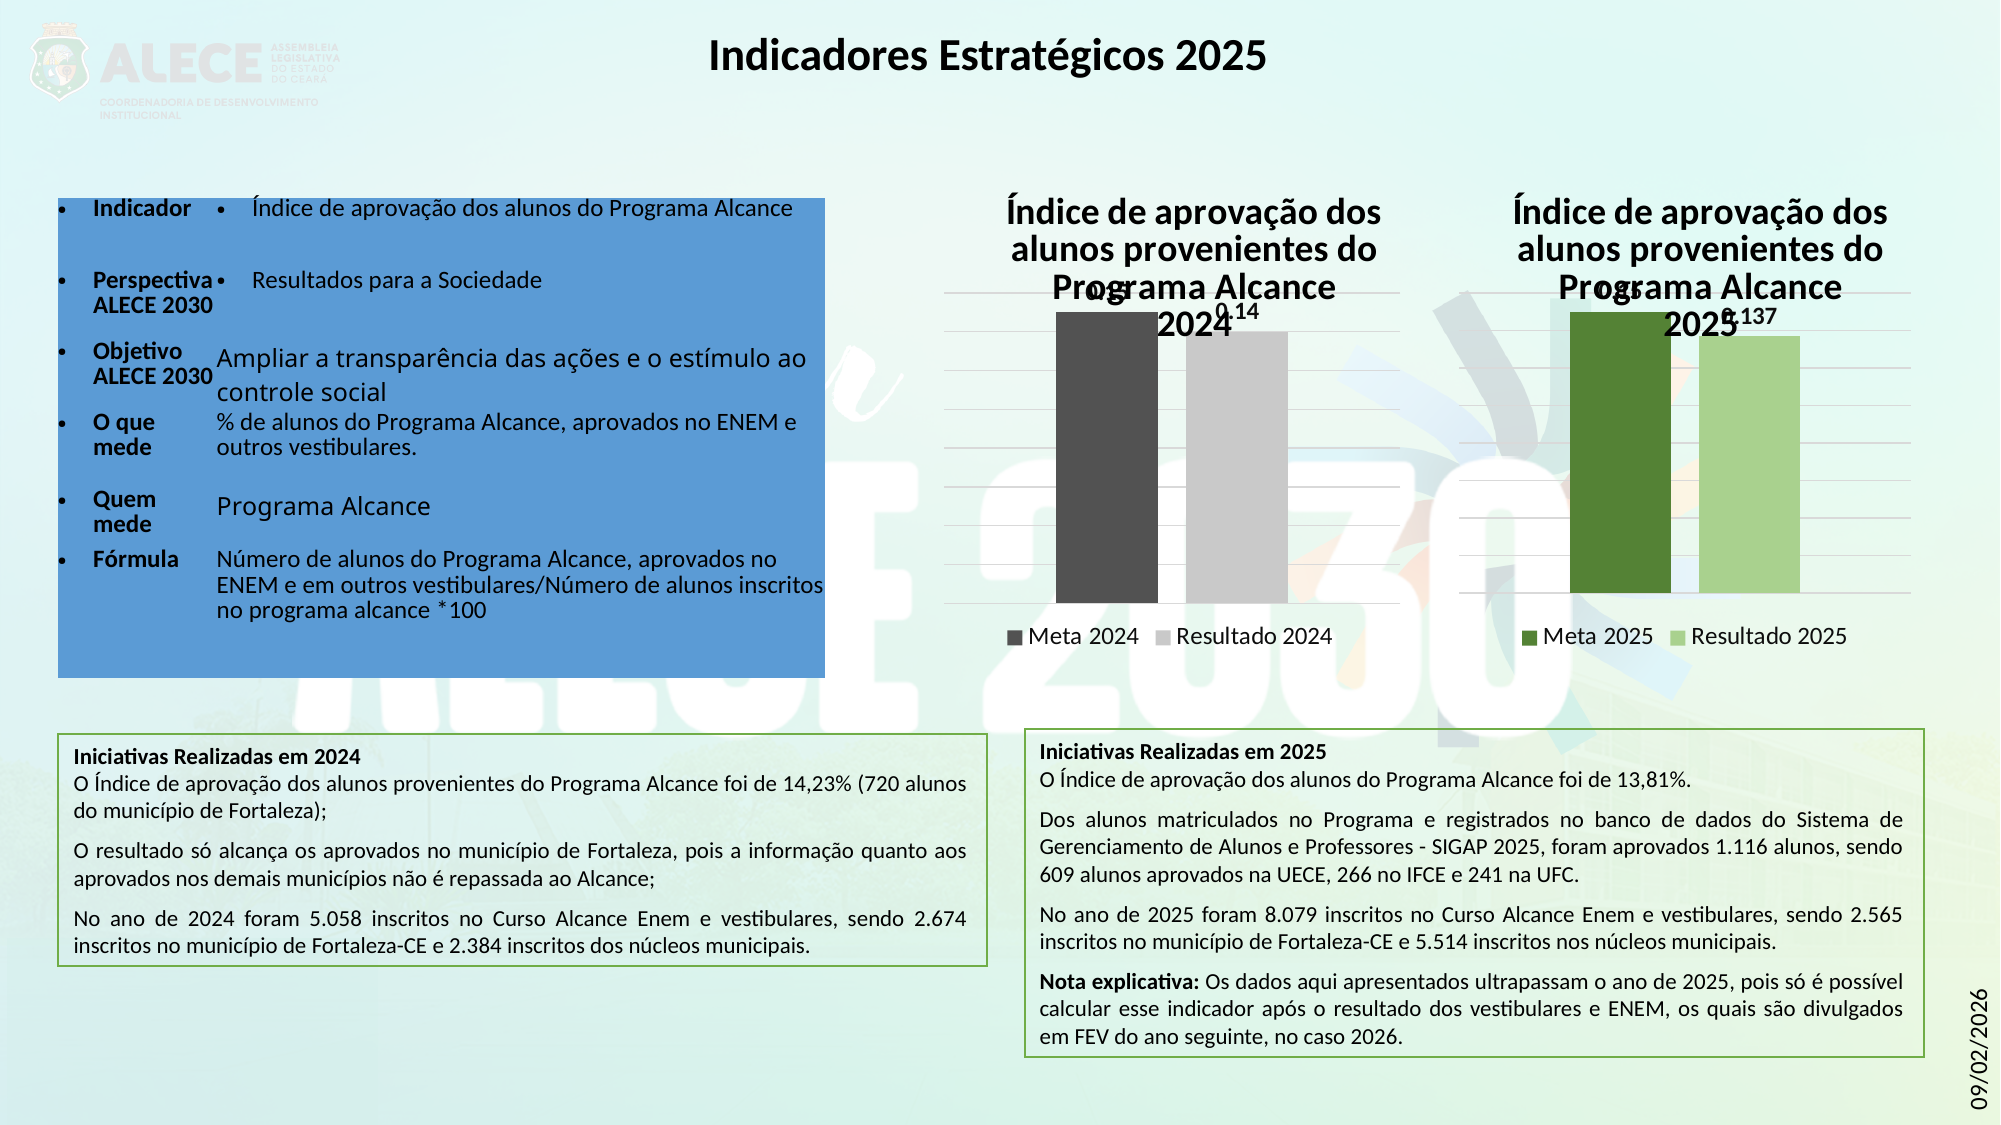

# Indicadores Estratégicos 2025
### Chart: Índice de aprovação dos alunos provenientes do Programa Alcance
2024
| Category | Meta 2024 | Resultado 2024 |
|---|---|---|
| Índice de resolutividade da intermediação da OP entre a sociedade com os demais órgãos da Alece | 0.15 | 0.14 |
### Chart: Índice de aprovação dos alunos provenientes do Programa Alcance
2025
| Category | Meta 2025 | Resultado 2025 |
|---|---|---|
| Índice de resolutividade da intermediação da OP entre a sociedade com os demais órgãos da Alece | 0.15 | 0.137 || Indicador | Índice de aprovação dos alunos do Programa Alcance |
| --- | --- |
| Perspectiva ALECE 2030 | Resultados para a Sociedade |
| Objetivo ALECE 2030 | Ampliar a transparência das ações e o estímulo ao controle social |
| O que mede | % de alunos do Programa Alcance, aprovados no ENEM e outros vestibulares. |
| Quem mede | Programa Alcance |
| Fórmula | Número de alunos do Programa Alcance, aprovados no ENEM e em outros vestibulares/Número de alunos inscritos no programa alcance \*100 |
Iniciativas Realizadas em 2025
O Índice de aprovação dos alunos do Programa Alcance foi de 13,81%.
Dos alunos matriculados no Programa e registrados no banco de dados do Sistema de Gerenciamento de Alunos e Professores - SIGAP 2025, foram aprovados 1.116 alunos, sendo 609 alunos aprovados na UECE, 266 no IFCE e 241 na UFC.
No ano de 2025 foram 8.079 inscritos no Curso Alcance Enem e vestibulares, sendo 2.565 inscritos no município de Fortaleza-CE e 5.514 inscritos nos núcleos municipais.
Nota explicativa: Os dados aqui apresentados ultrapassam o ano de 2025, pois só é possível calcular esse indicador após o resultado dos vestibulares e ENEM, os quais são divulgados em FEV do ano seguinte, no caso 2026.
Iniciativas Realizadas em 2024
O Índice de aprovação dos alunos provenientes do Programa Alcance foi de 14,23% (720 alunos do município de Fortaleza);
O resultado só alcança os aprovados no município de Fortaleza, pois a informação quanto aos aprovados nos demais municípios não é repassada ao Alcance;
No ano de 2024 foram 5.058 inscritos no Curso Alcance Enem e vestibulares, sendo 2.674 inscritos no município de Fortaleza-CE e 2.384 inscritos dos núcleos municipais.
09/02/2026